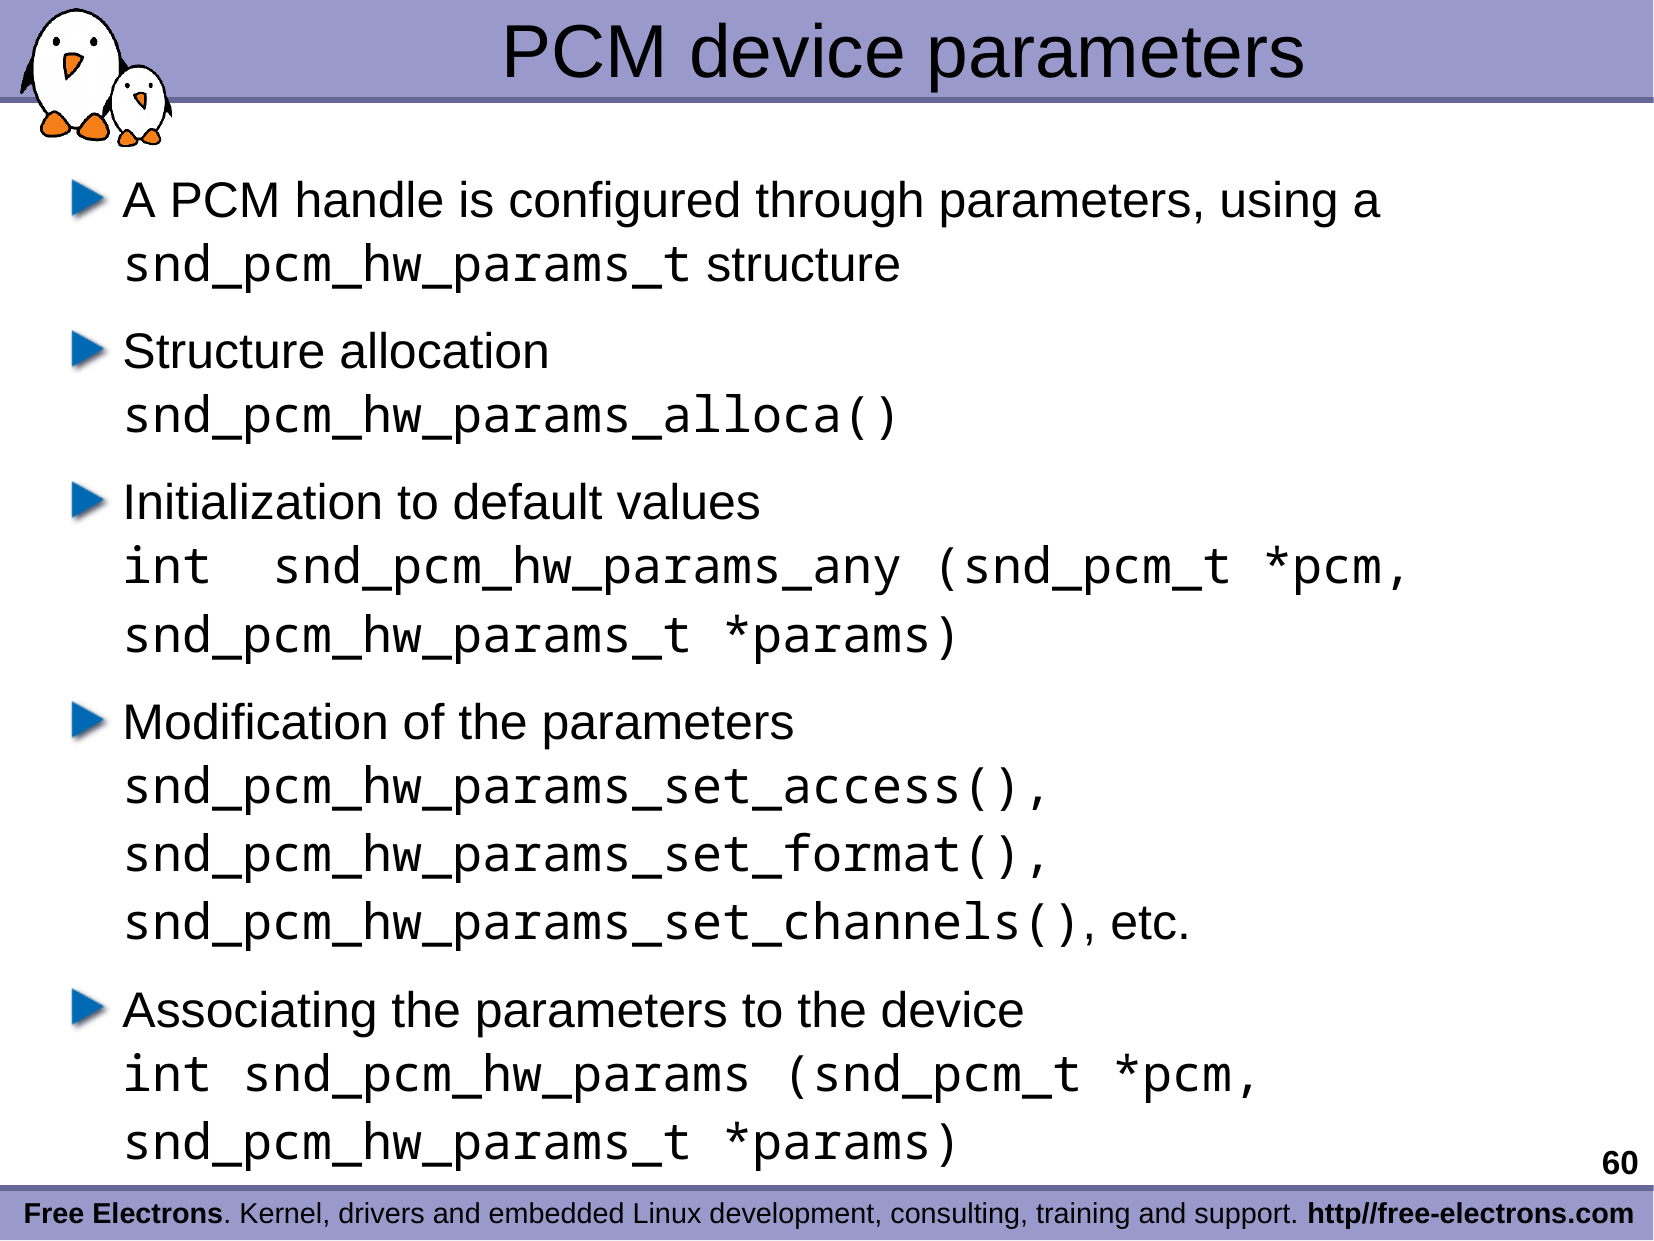

# PCM device parameters
A PCM handle is configured through parameters, using a snd_pcm_hw_params_t structure
Structure allocation
snd_pcm_hw_params_alloca()
Initialization to default values
int 	snd_pcm_hw_params_any (snd_pcm_t *pcm, snd_pcm_hw_params_t *params)
Modification of the parameters
snd_pcm_hw_params_set_access(), snd_pcm_hw_params_set_format(), snd_pcm_hw_params_set_channels(), etc.
Associating the parameters to the device
int snd_pcm_hw_params (snd_pcm_t *pcm, snd_pcm_hw_params_t *params)